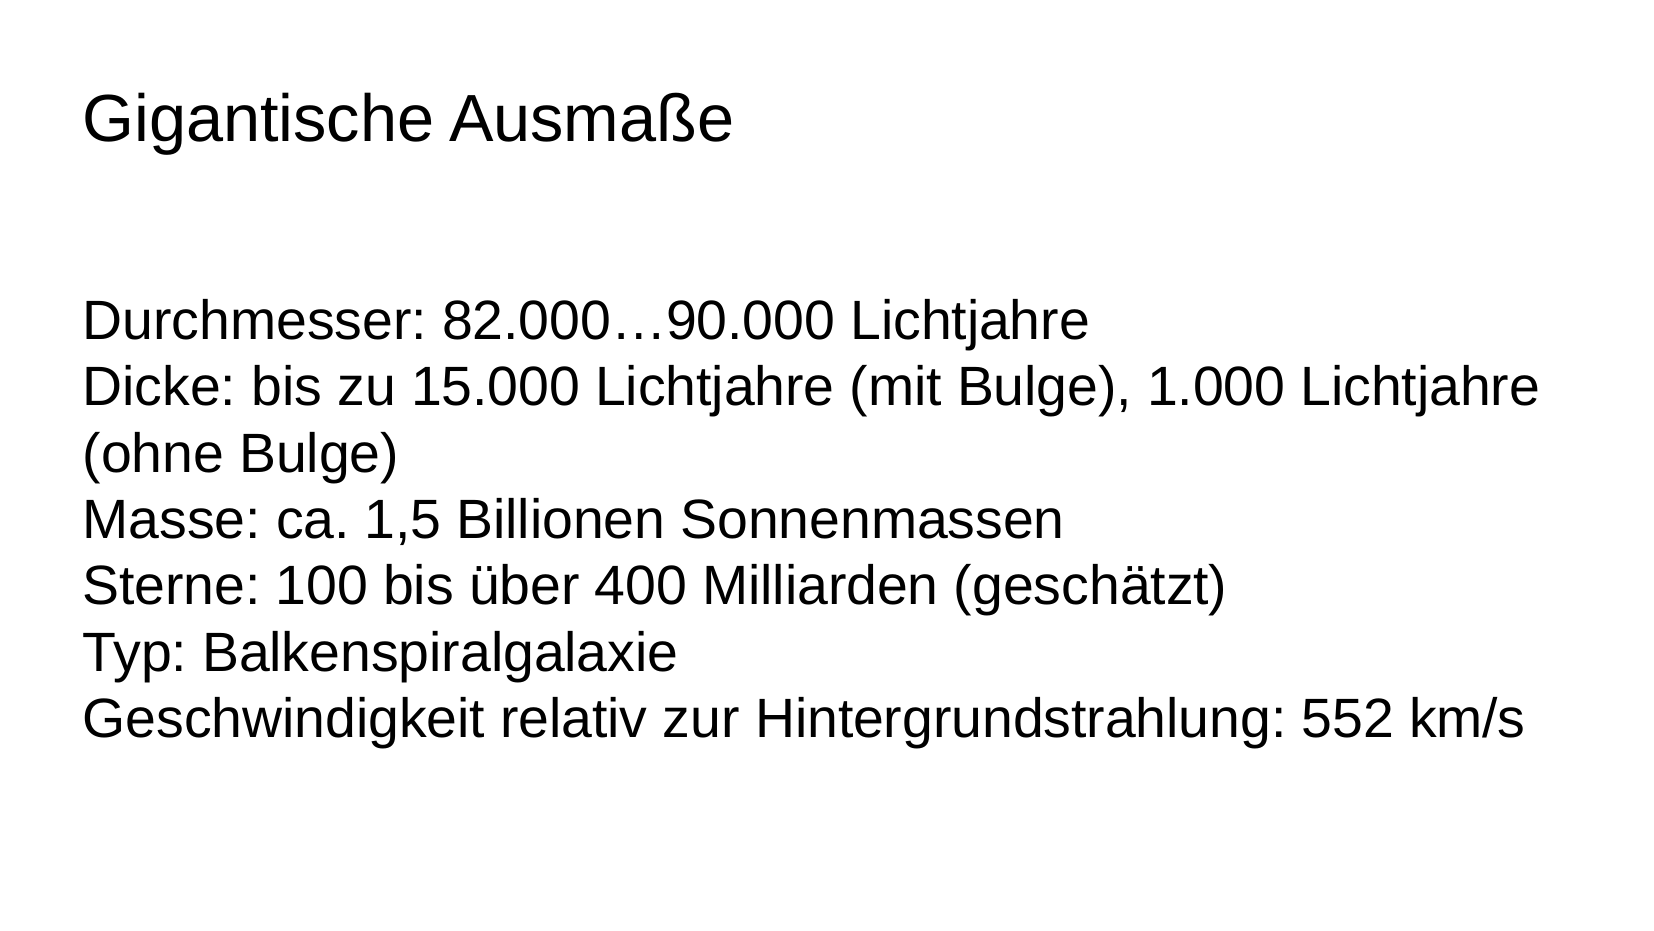

Gigantische Ausmaße
Durchmesser: 82.000…90.000 Lichtjahre
Dicke: bis zu 15.000 Lichtjahre (mit Bulge), 1.000 Lichtjahre (ohne Bulge)
Masse: ca. 1,5 Billionen Sonnenmassen
Sterne: 100 bis über 400 Milliarden (geschätzt)
Typ: Balkenspiralgalaxie
Geschwindigkeit relativ zur Hintergrundstrahlung: 552 km/s